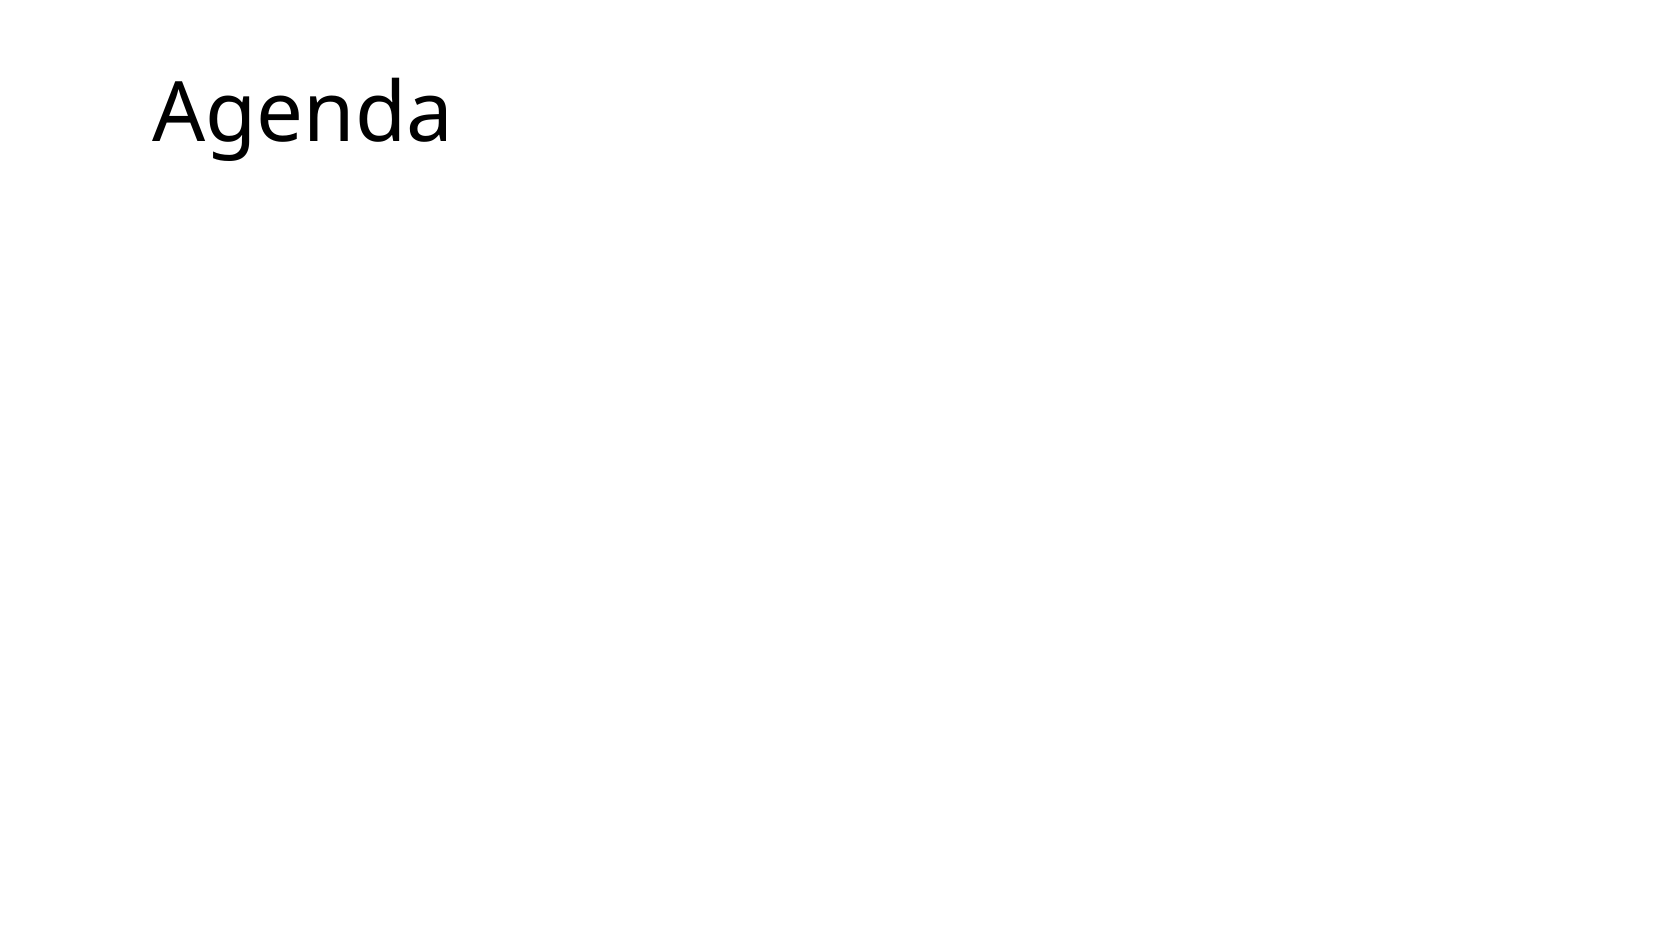

# Agenda
Health Communication aus techn. Sicht